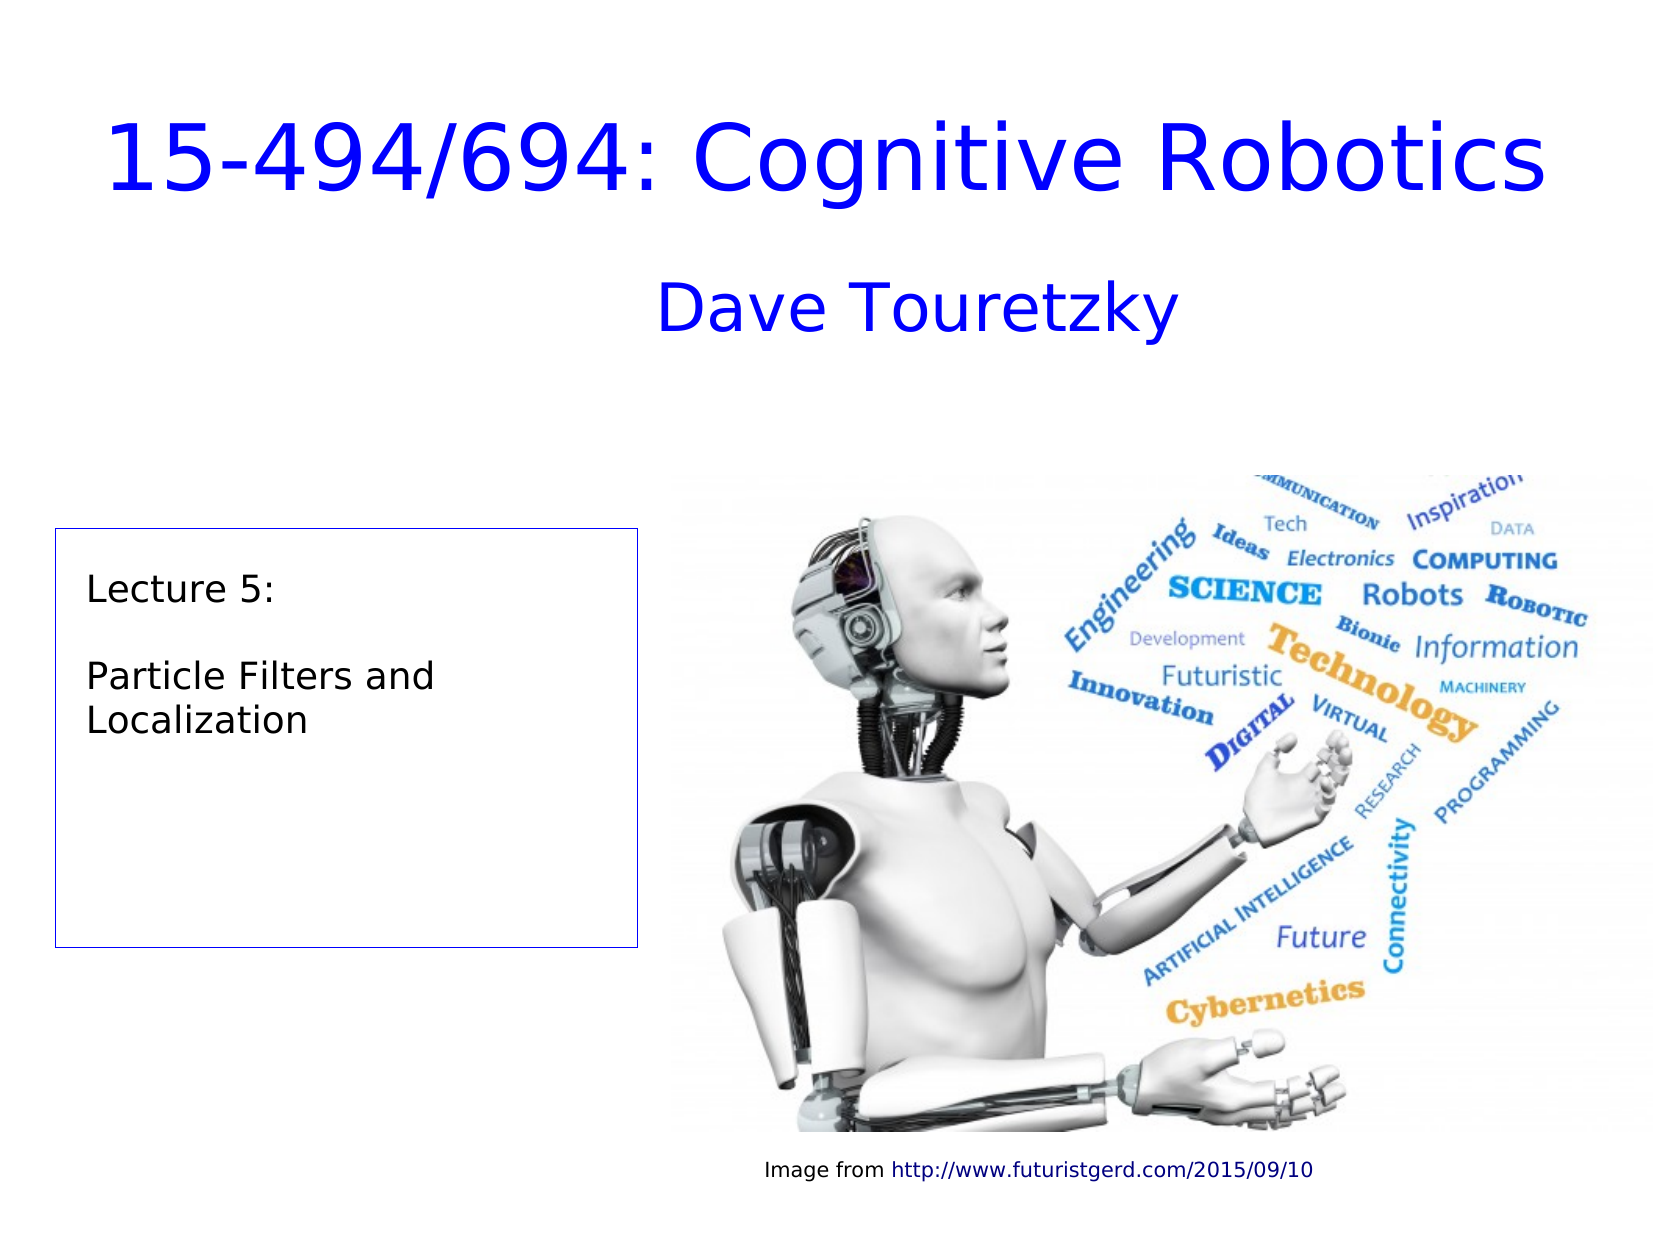

# 15-494/694: Cognitive Robotics
Dave Touretzky
Lecture 5:
Particle Filters and
Localization
Image from http://www.futuristgerd.com/2015/09/10